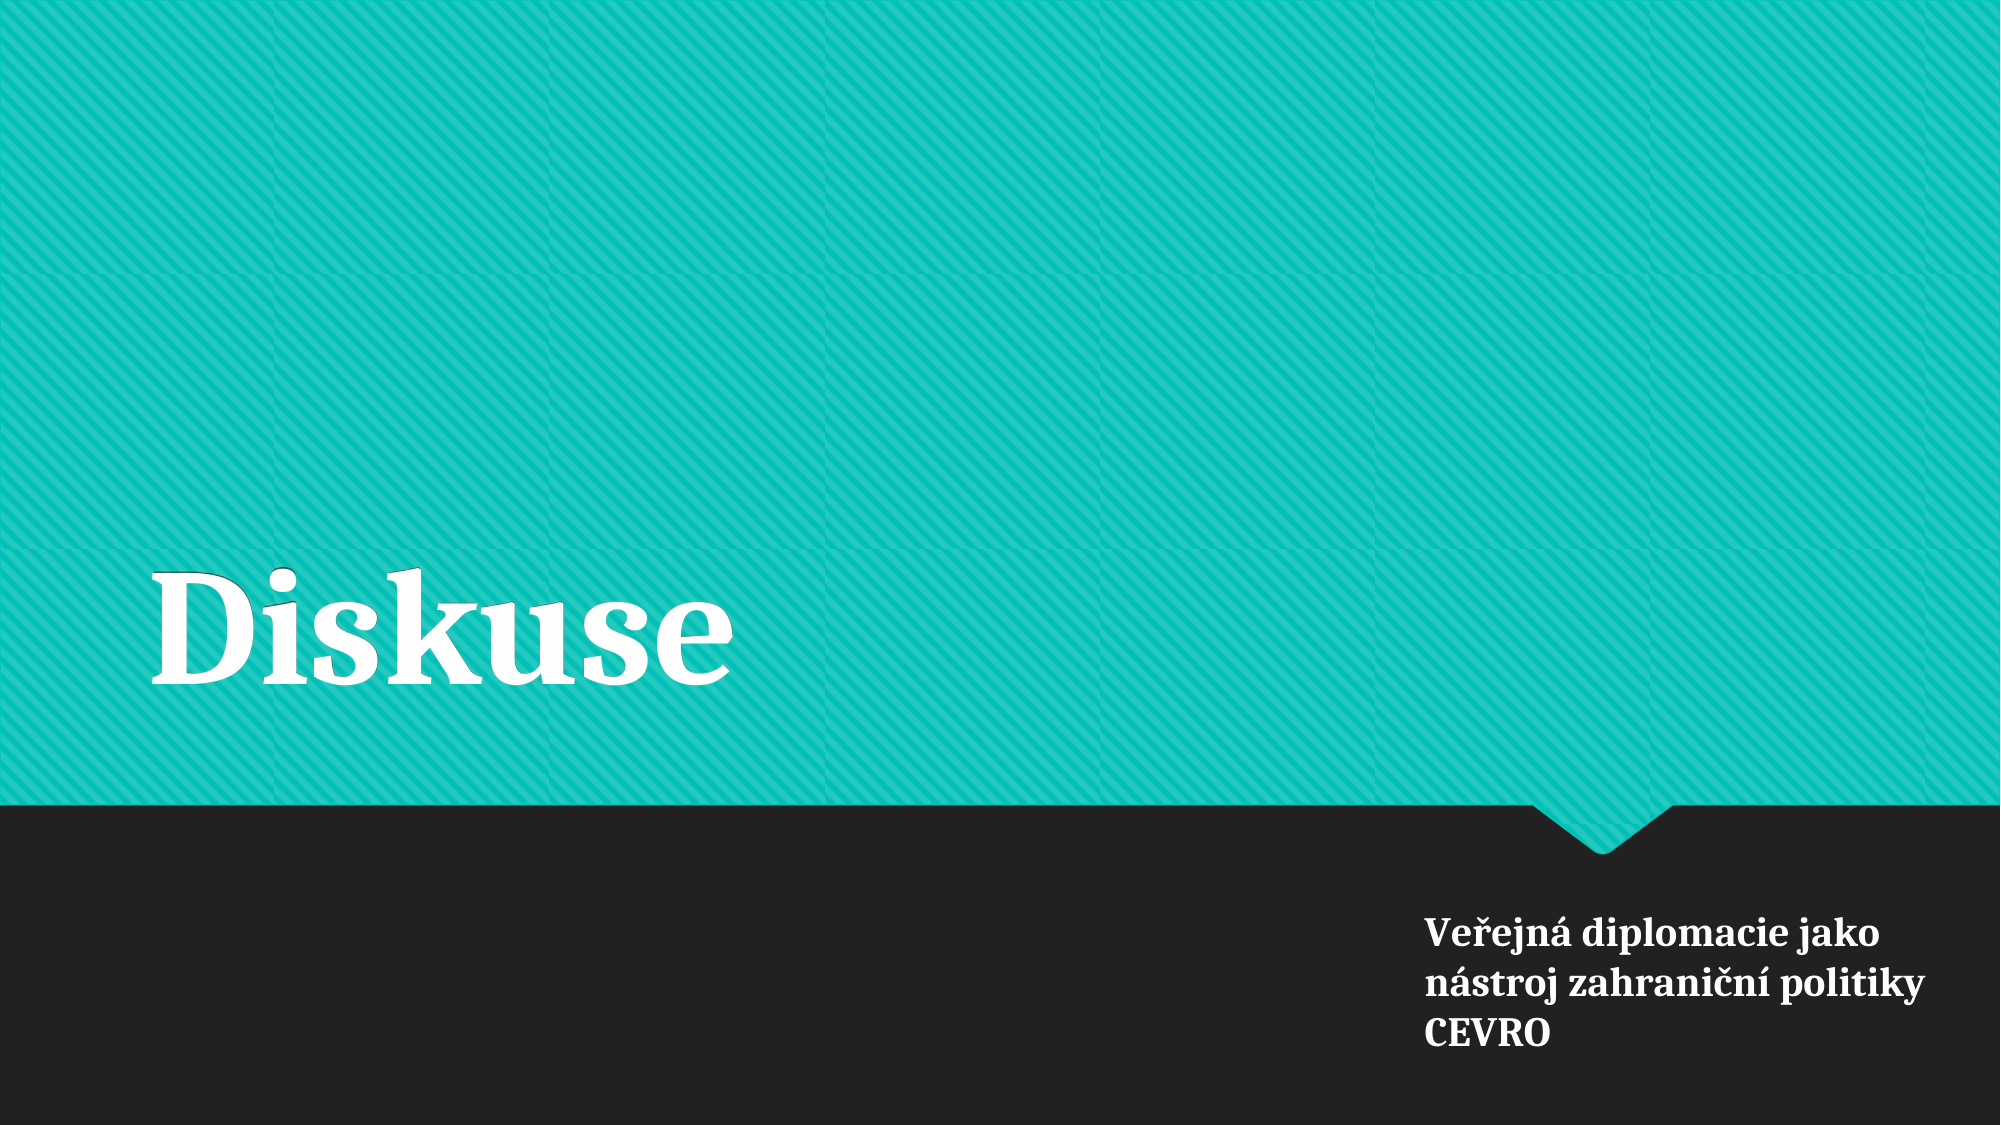

# Diskuse
Veřejná diplomacie jako nástroj zahraniční politiky
CEVRO